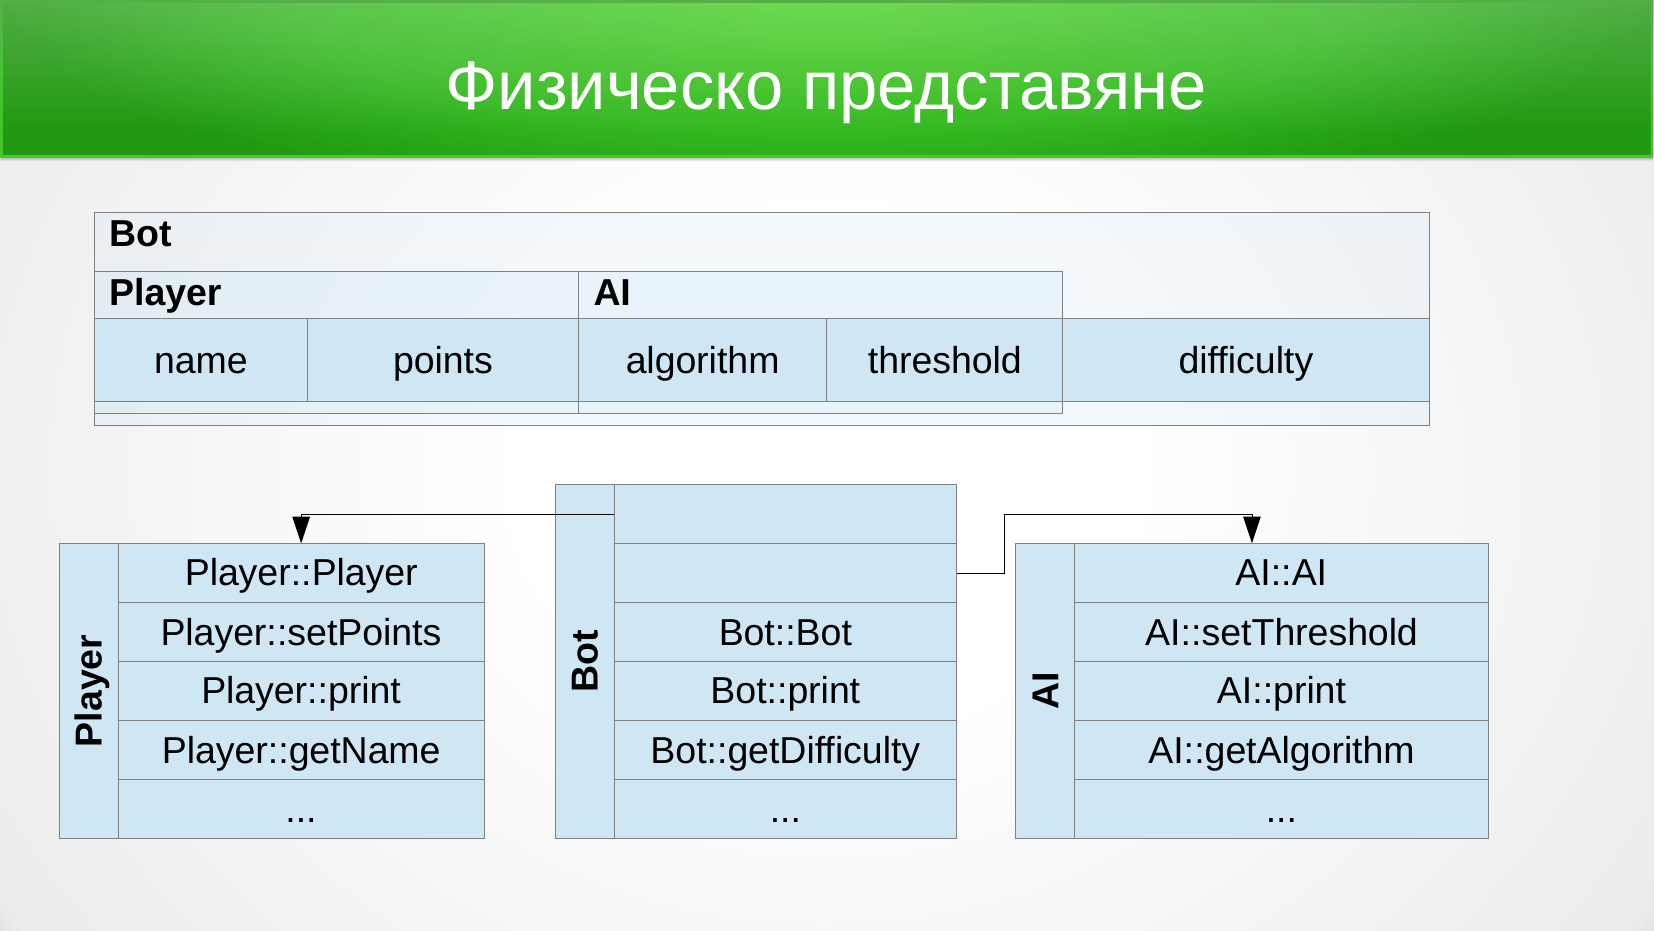

# Физическо представяне
Bot
Player
AI
name
points
algorithm
threshold
difficulty
Bot::Bot
Bot
Bot::print
Bot::getDifficulty
...
Player::Player
Player::setPoints
Player
Player::print
Player::getName
...
AI::AI
AI::setThreshold
AI
AI::print
AI::getAlgorithm
...